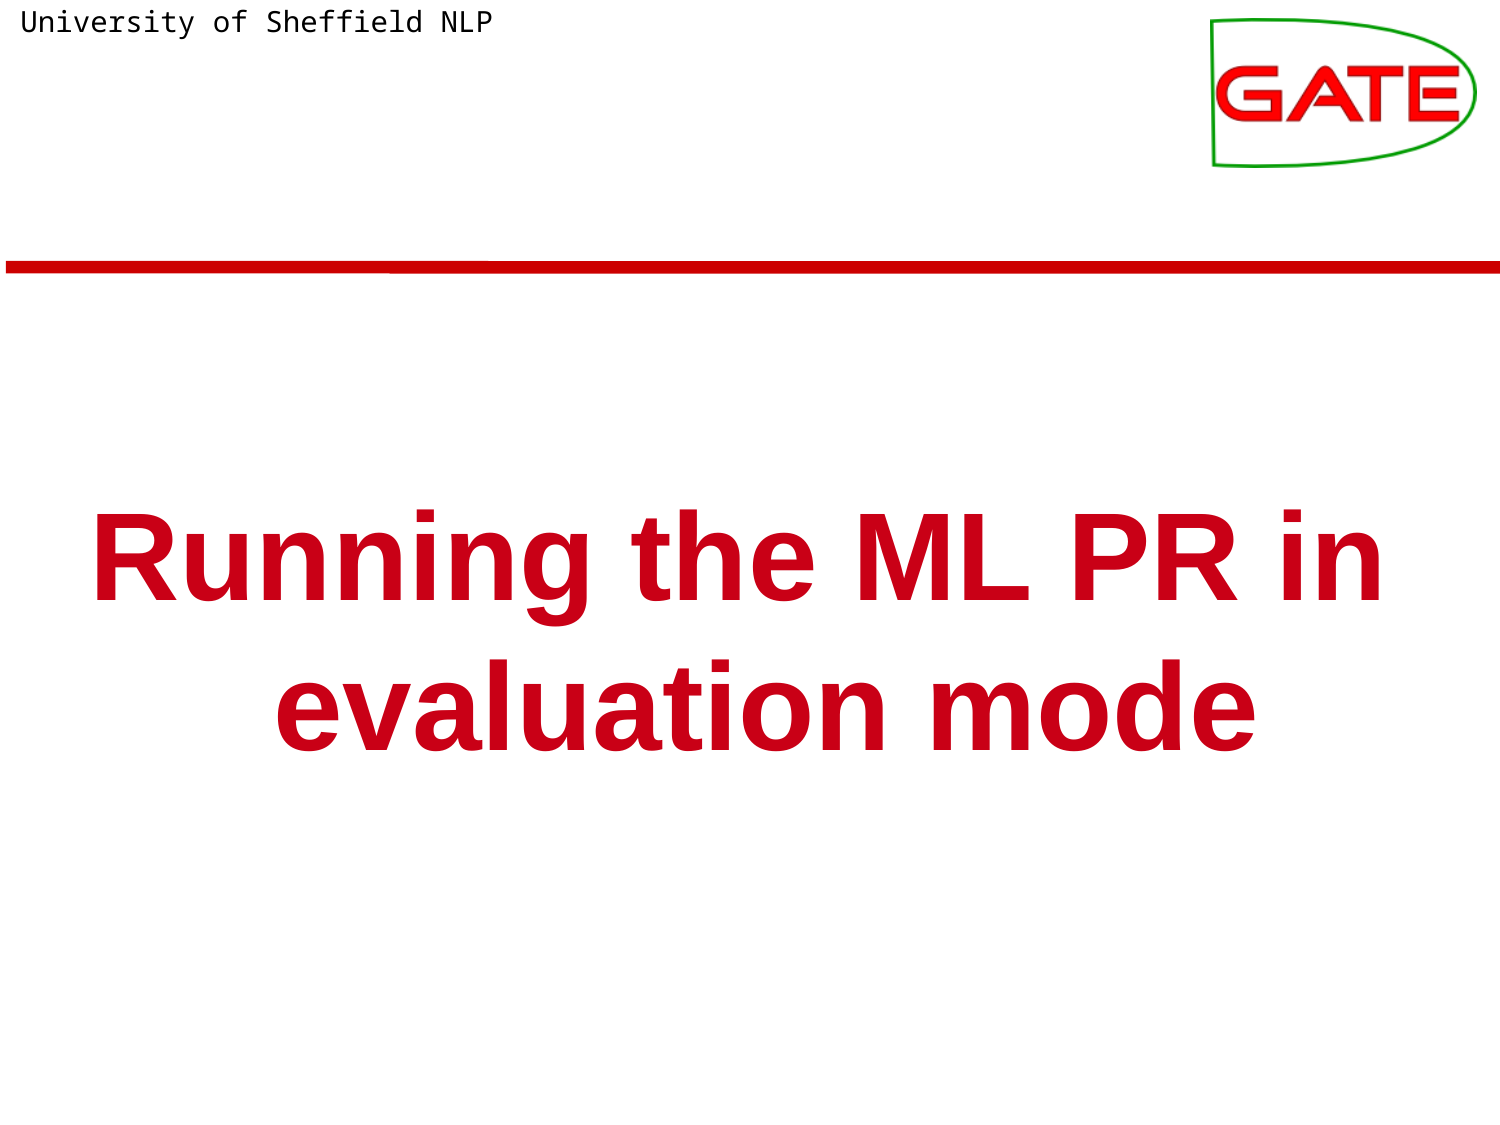

# Running the ML PR in evaluation mode